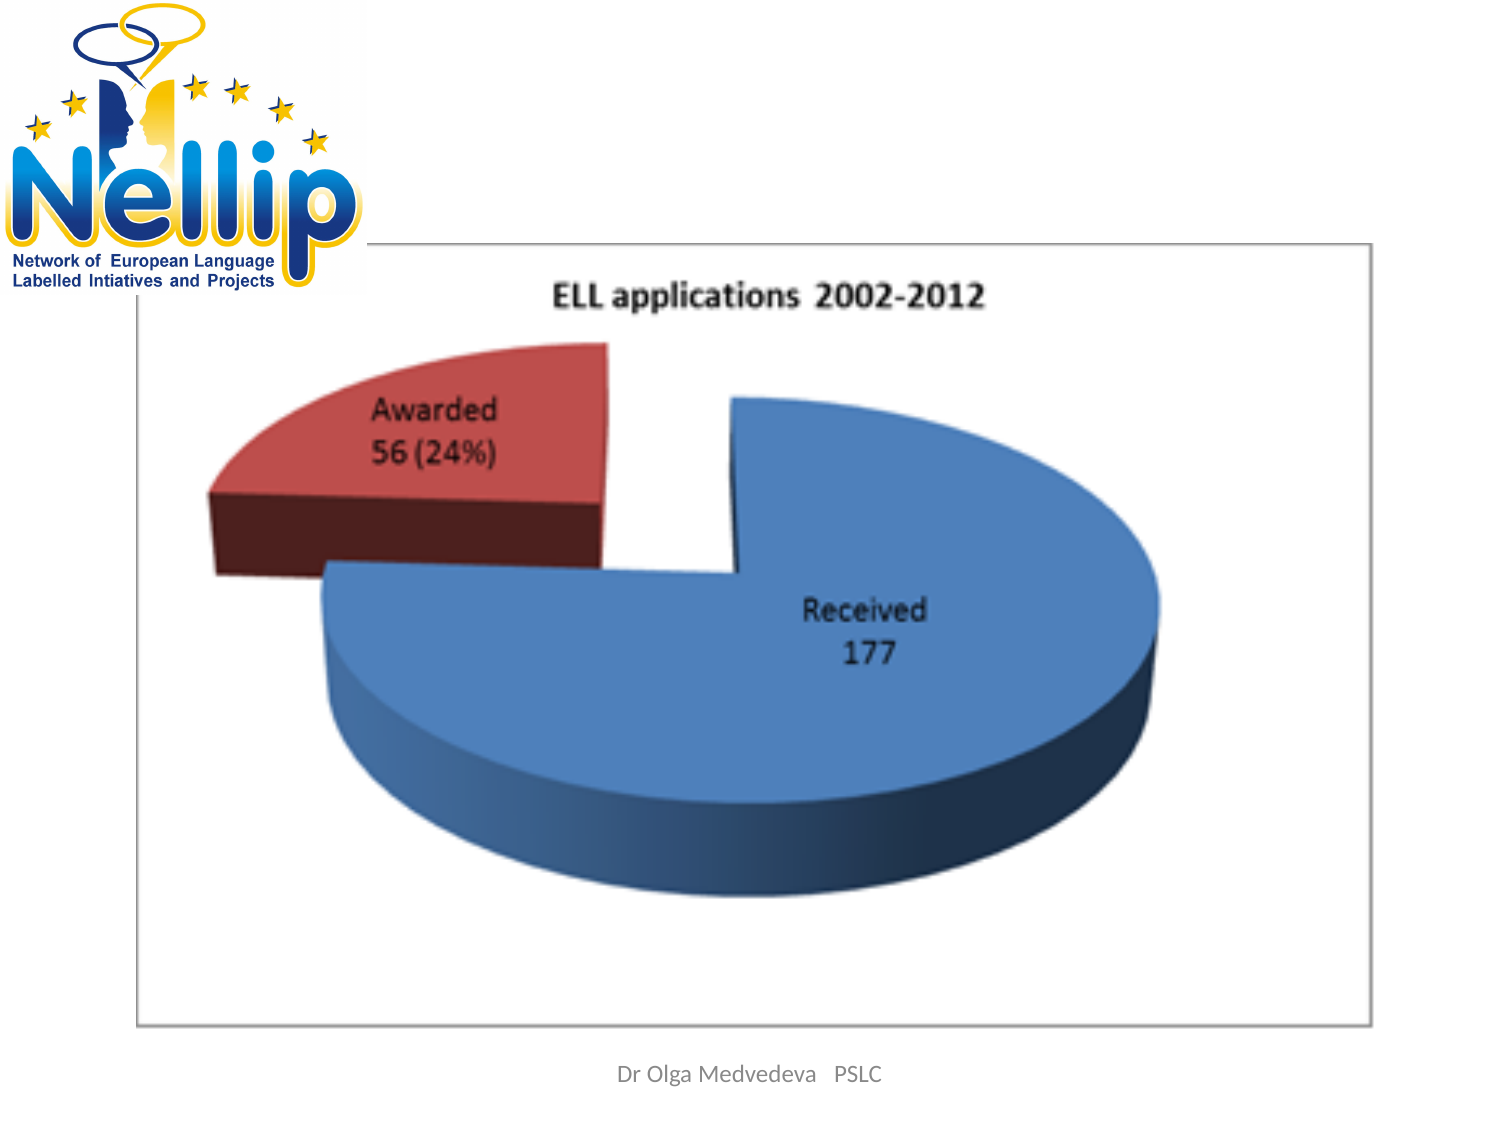

# ELL campaigns in Estonia:
Dr Olga Medvedeva PSLC